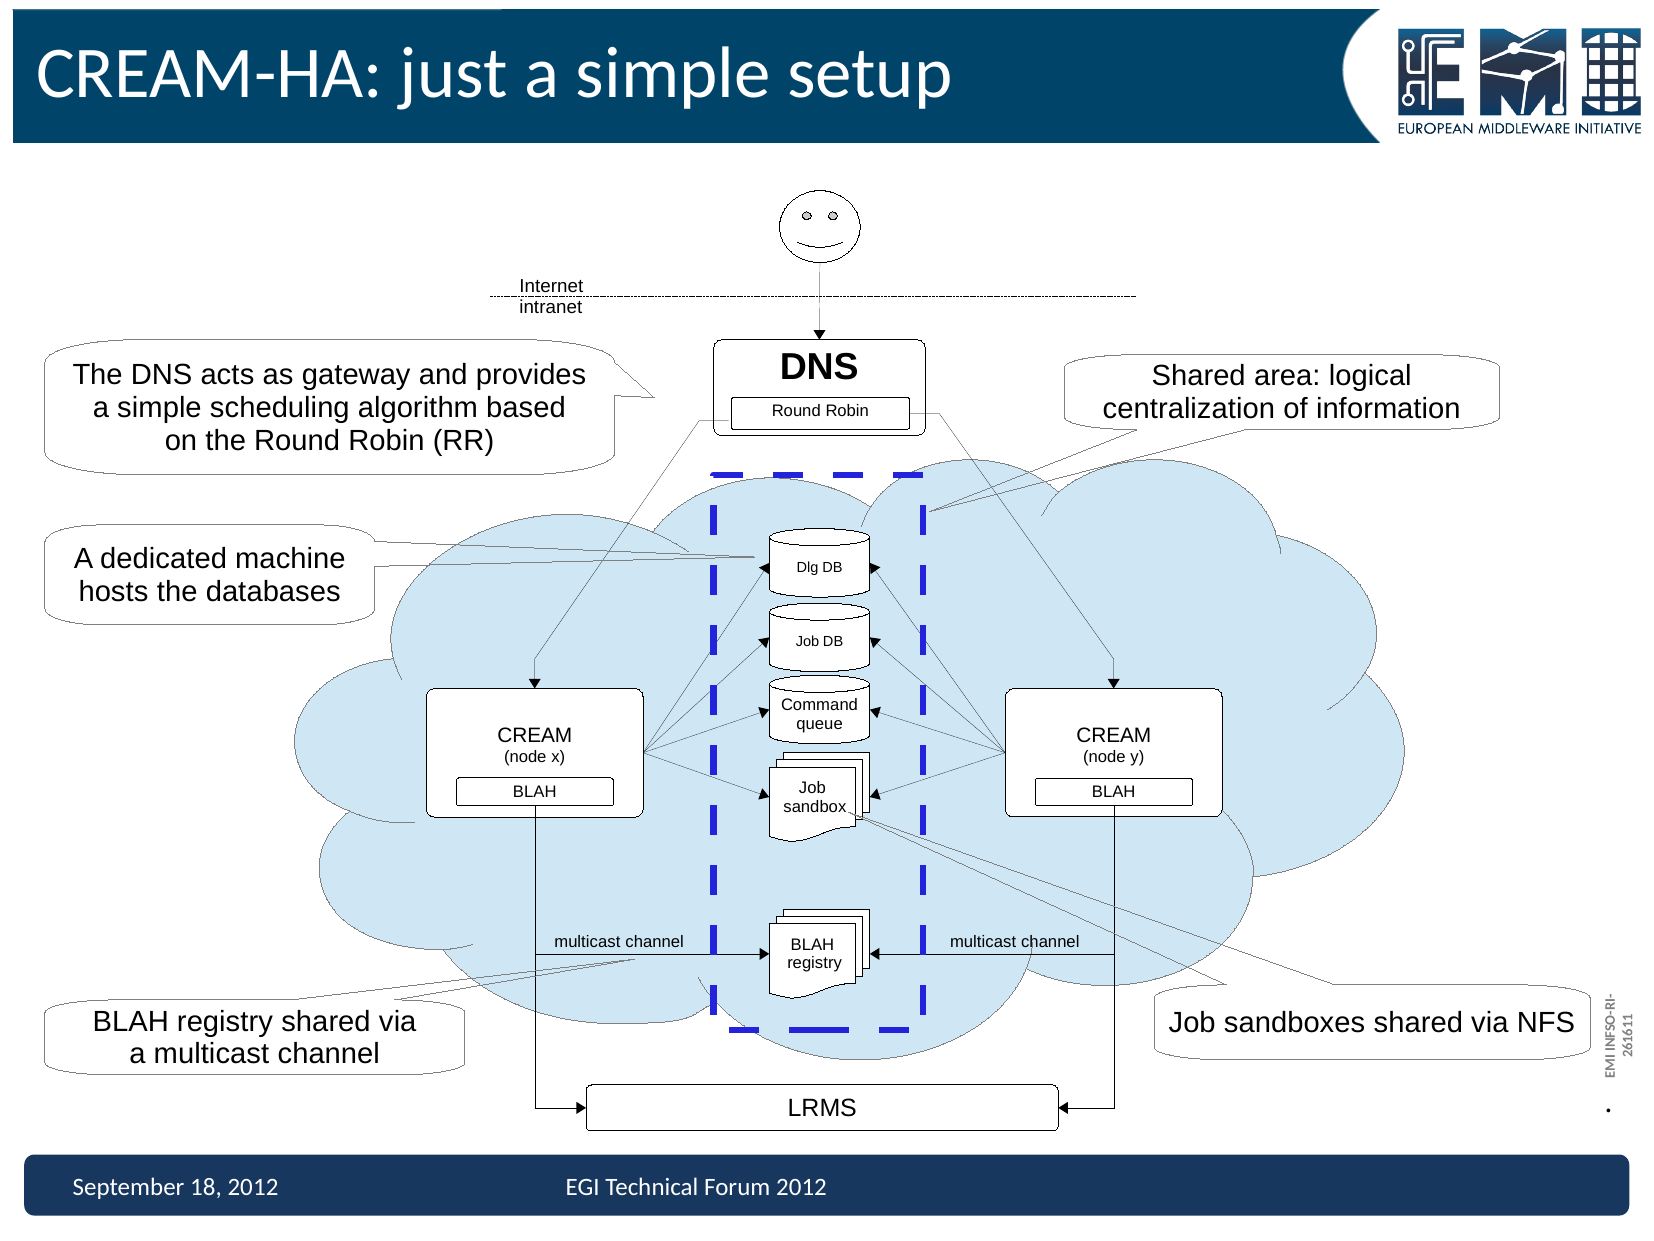

# CREAM-HA: just a simple setup
Internet
intranet
The DNS acts as gateway and provides
a simple scheduling algorithm based
on the Round Robin (RR)
DNS
Shared area: logical
 centralization of information
 Round Robin
A dedicated machine
hosts the databases
Dlg DB
Job DB
Command
queue
CREAM
(node x)
CREAM
(node y)
Job
 sandbox
BLAH
BLAH
BLAH
 registry
multicast channel
multicast channel
Job sandboxes shared via NFS
BLAH registry shared via
a multicast channel
LRMS